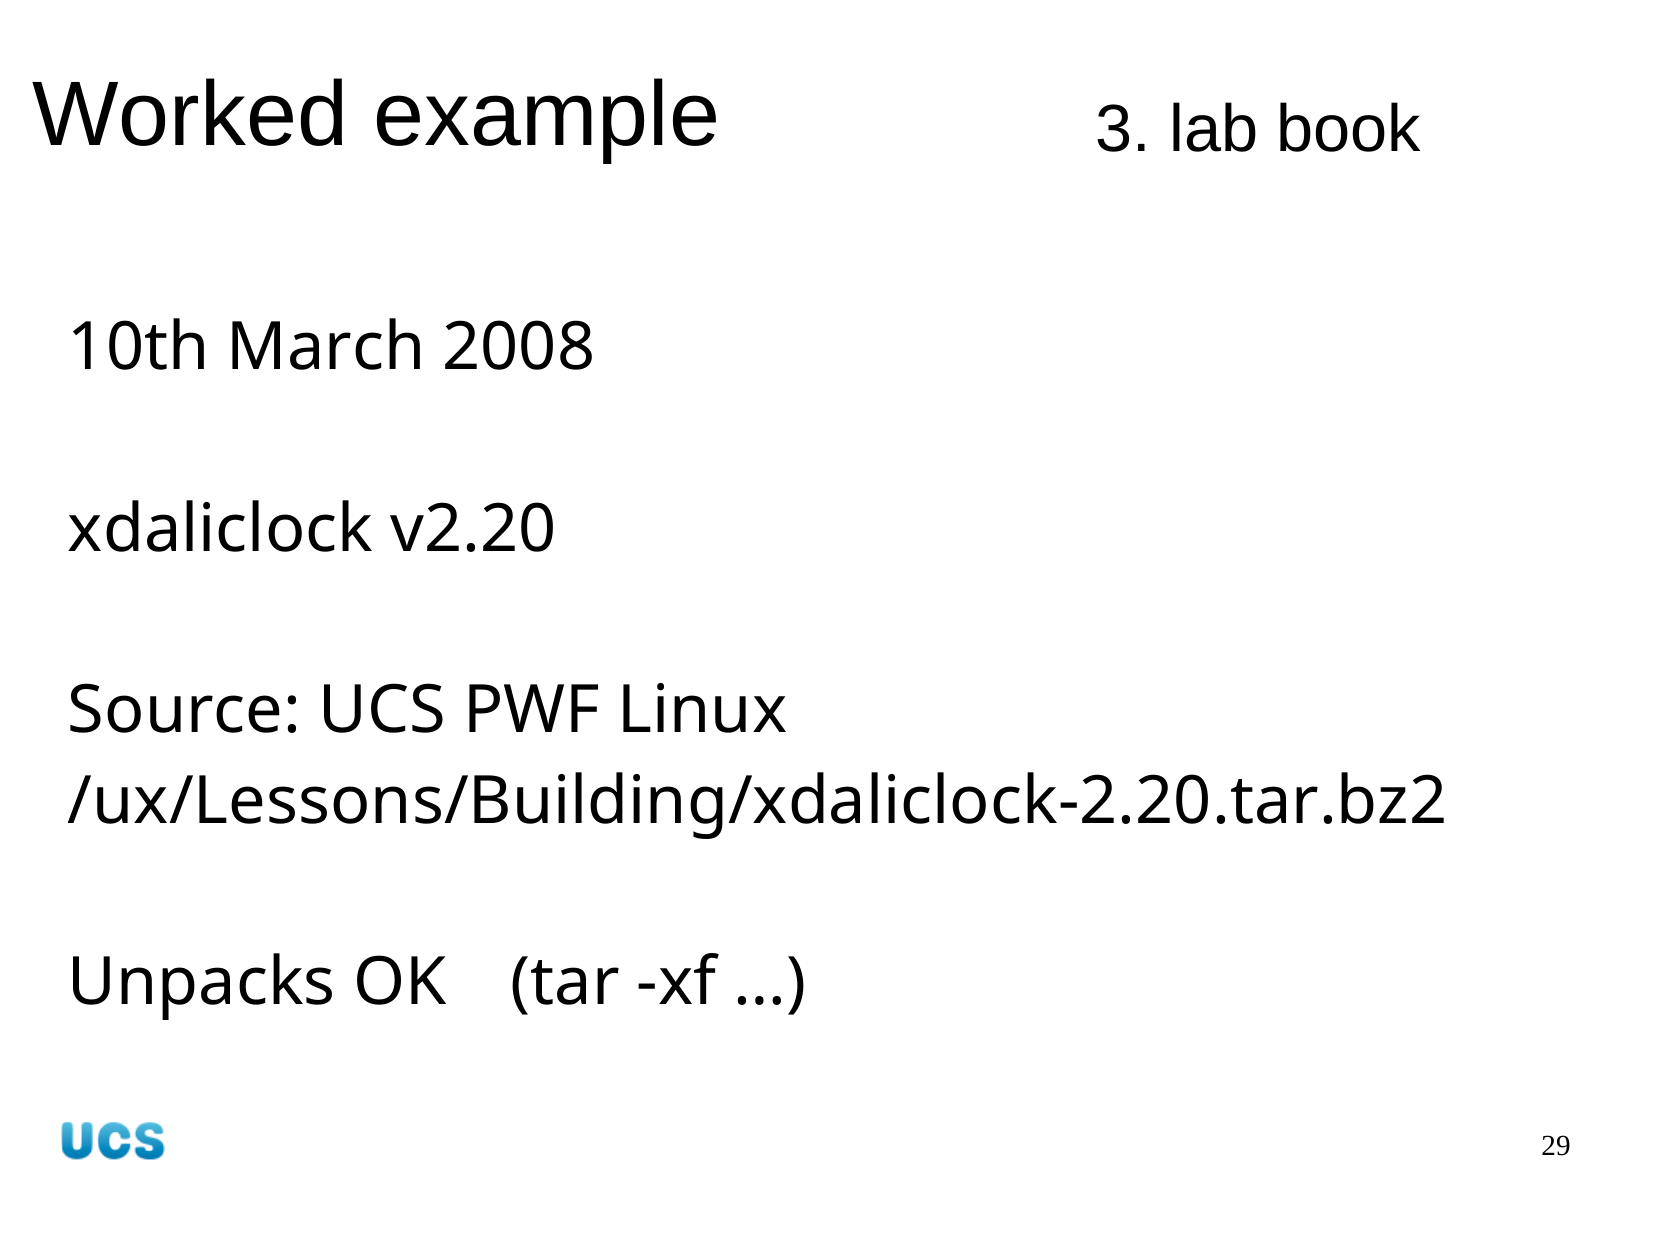

Worked example
3. lab book
10th March 2008
xdaliclock v2.20
Source: UCS PWF Linux
/ux/Lessons/Building/xdaliclock-2.20.tar.bz2
Unpacks OK	(tar -xf …)
29